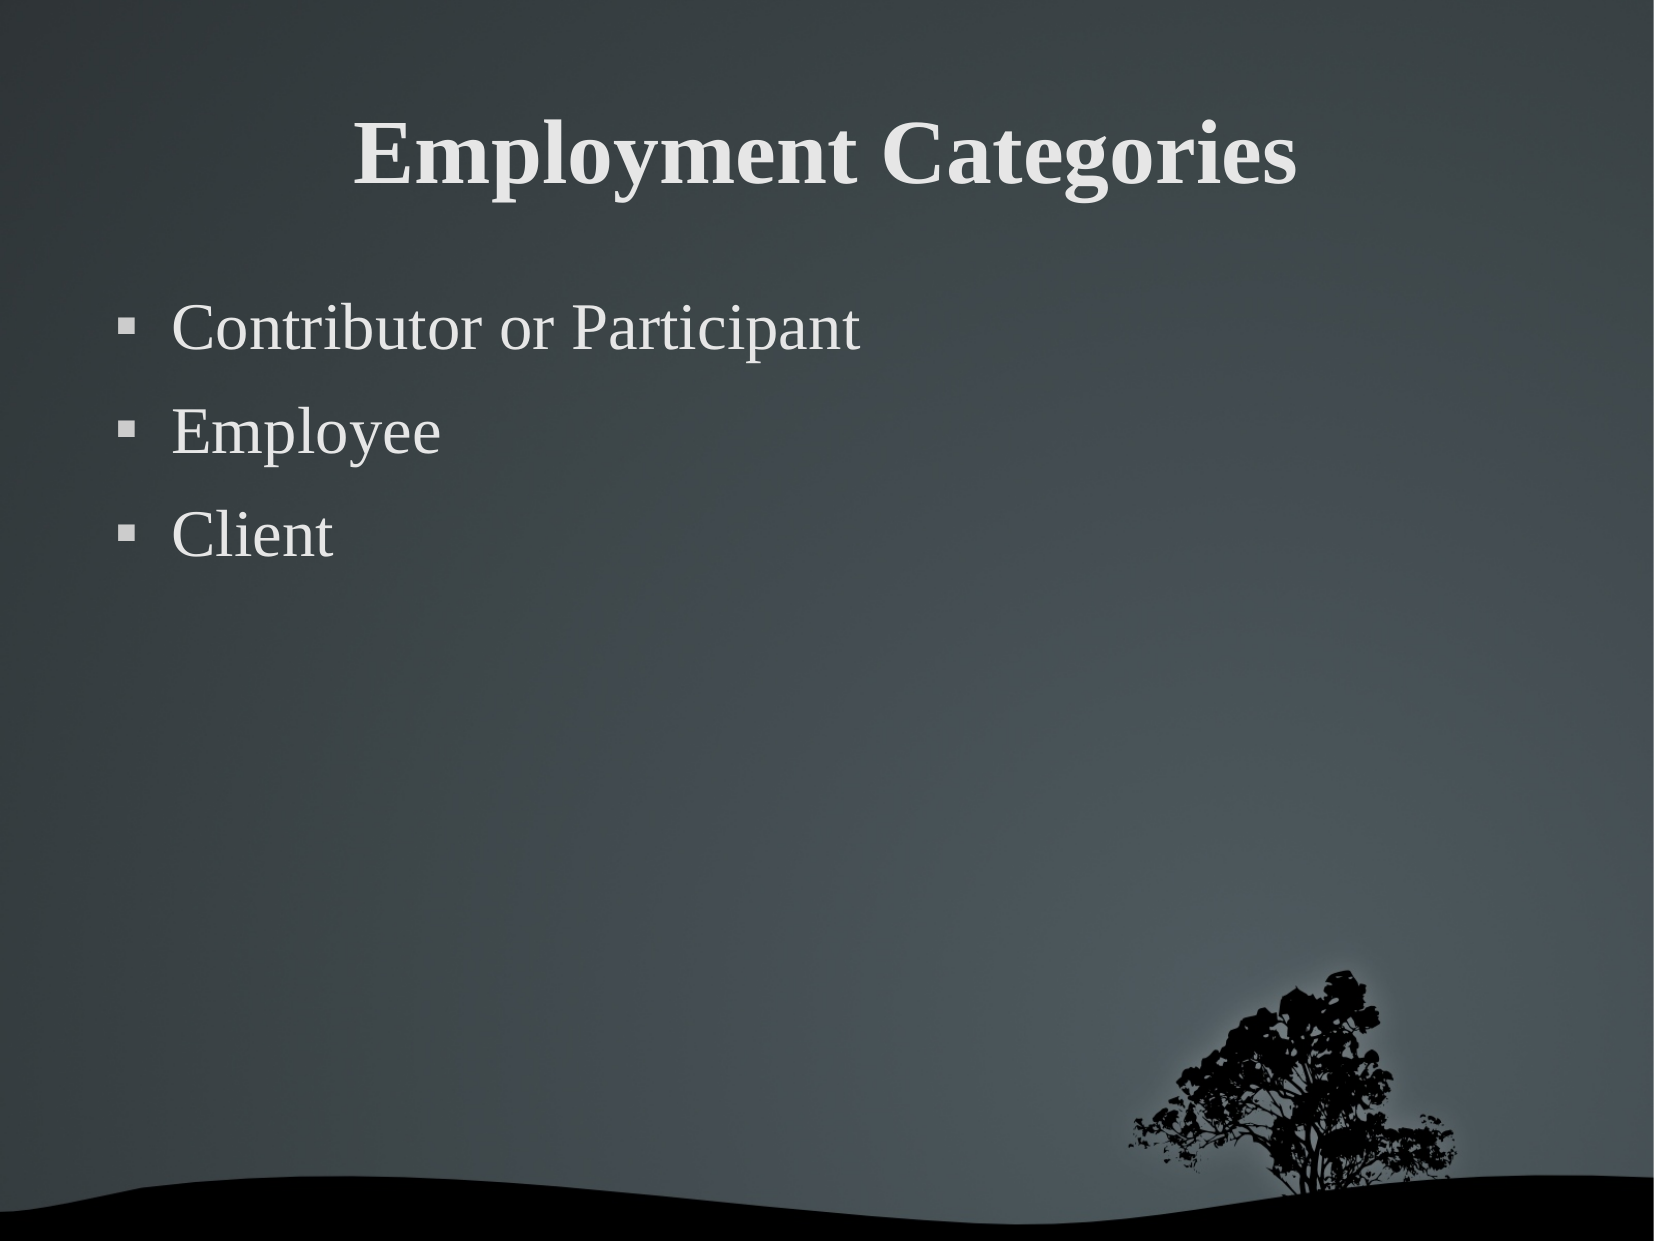

# Employment Categories
Contributor or Participant
Employee
Client